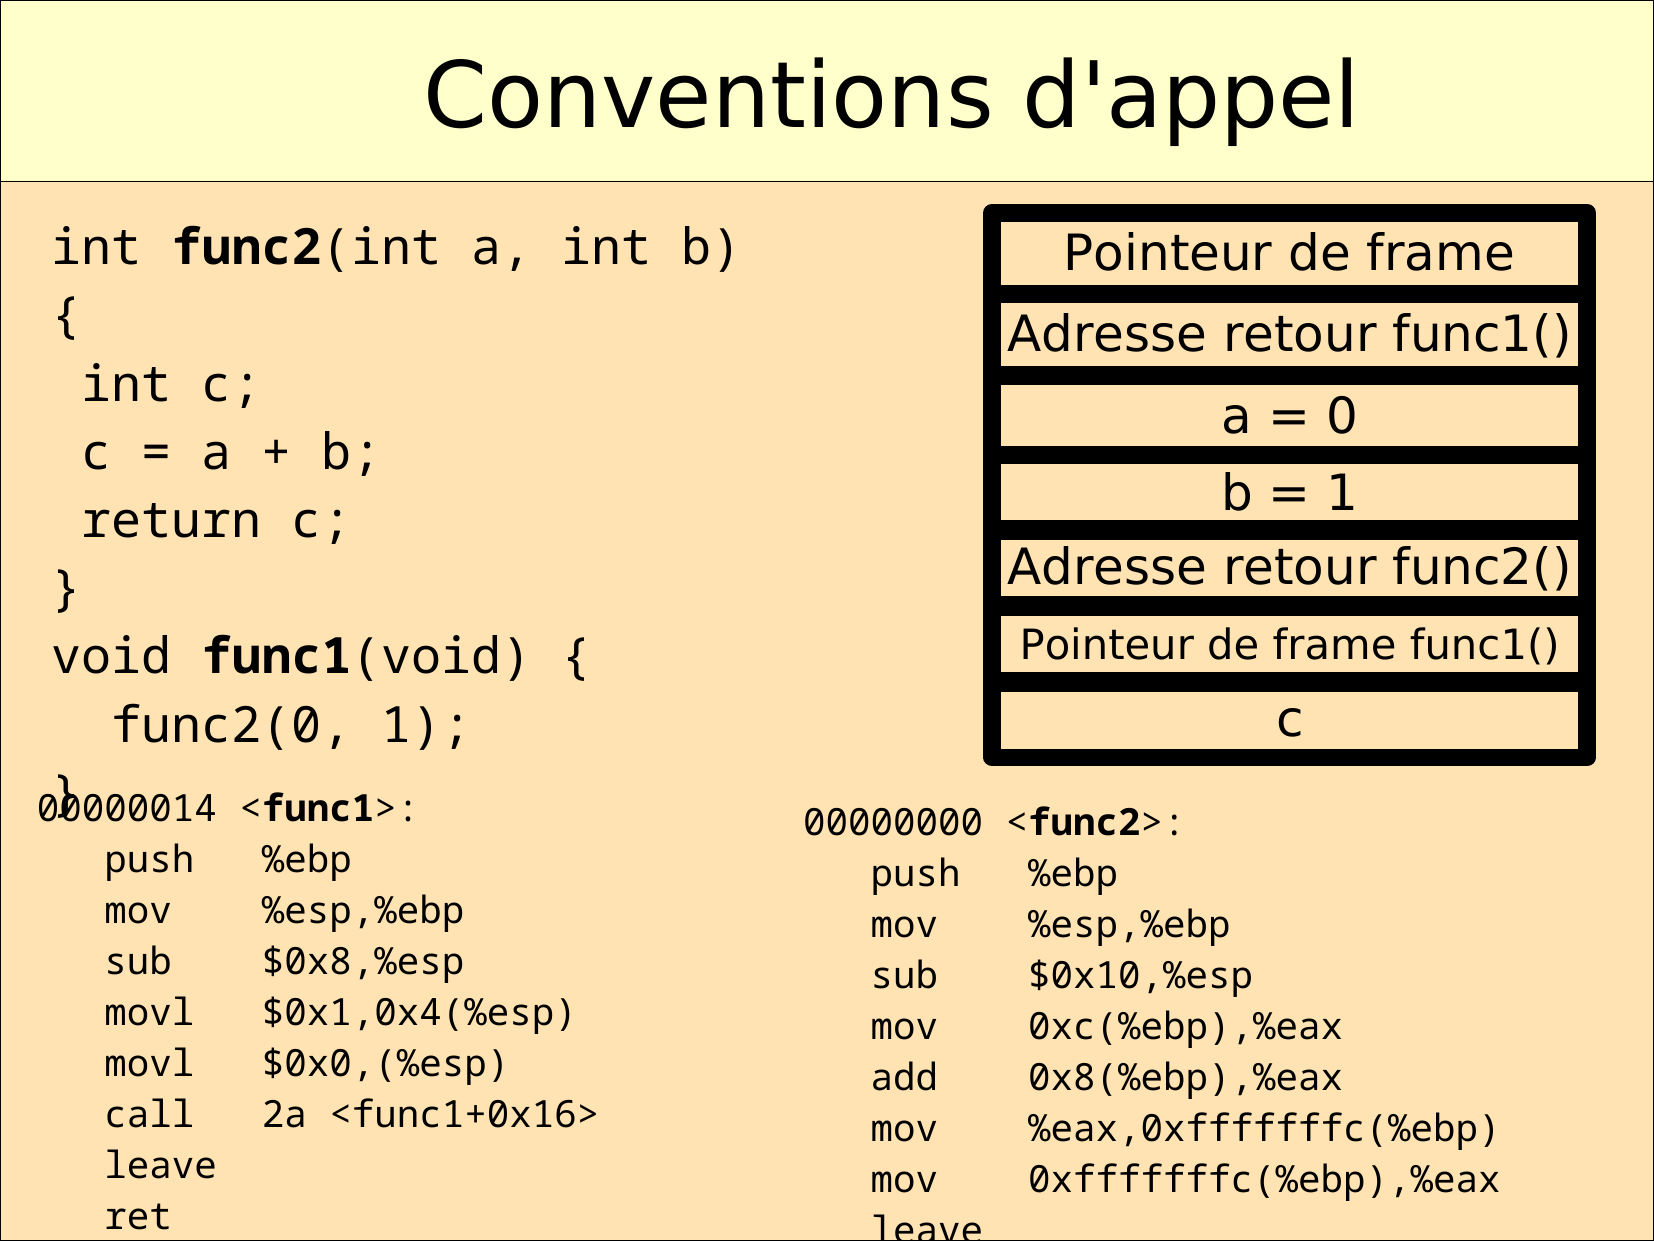

# Conventions d'appel
int func2(int a, int b) {
 int c;
 c = a + b;
 return c;
}
void func1(void) {
 func2(0, 1);
}
Pointeur de frame
Adresse retour func1()
a = 0
b = 1
Adresse retour func2()
Pointeur de frame func1()
c
00000014 <func1>:
 push %ebp
 mov %esp,%ebp
 sub $0x8,%esp
 movl $0x1,0x4(%esp)
 movl $0x0,(%esp)
 call 2a <func1+0x16>
 leave
 ret
00000000 <func2>:
 push %ebp
 mov %esp,%ebp
 sub $0x10,%esp
 mov 0xc(%ebp),%eax
 add 0x8(%ebp),%eax
 mov %eax,0xfffffffc(%ebp)
 mov 0xfffffffc(%ebp),%eax
 leave
 ret